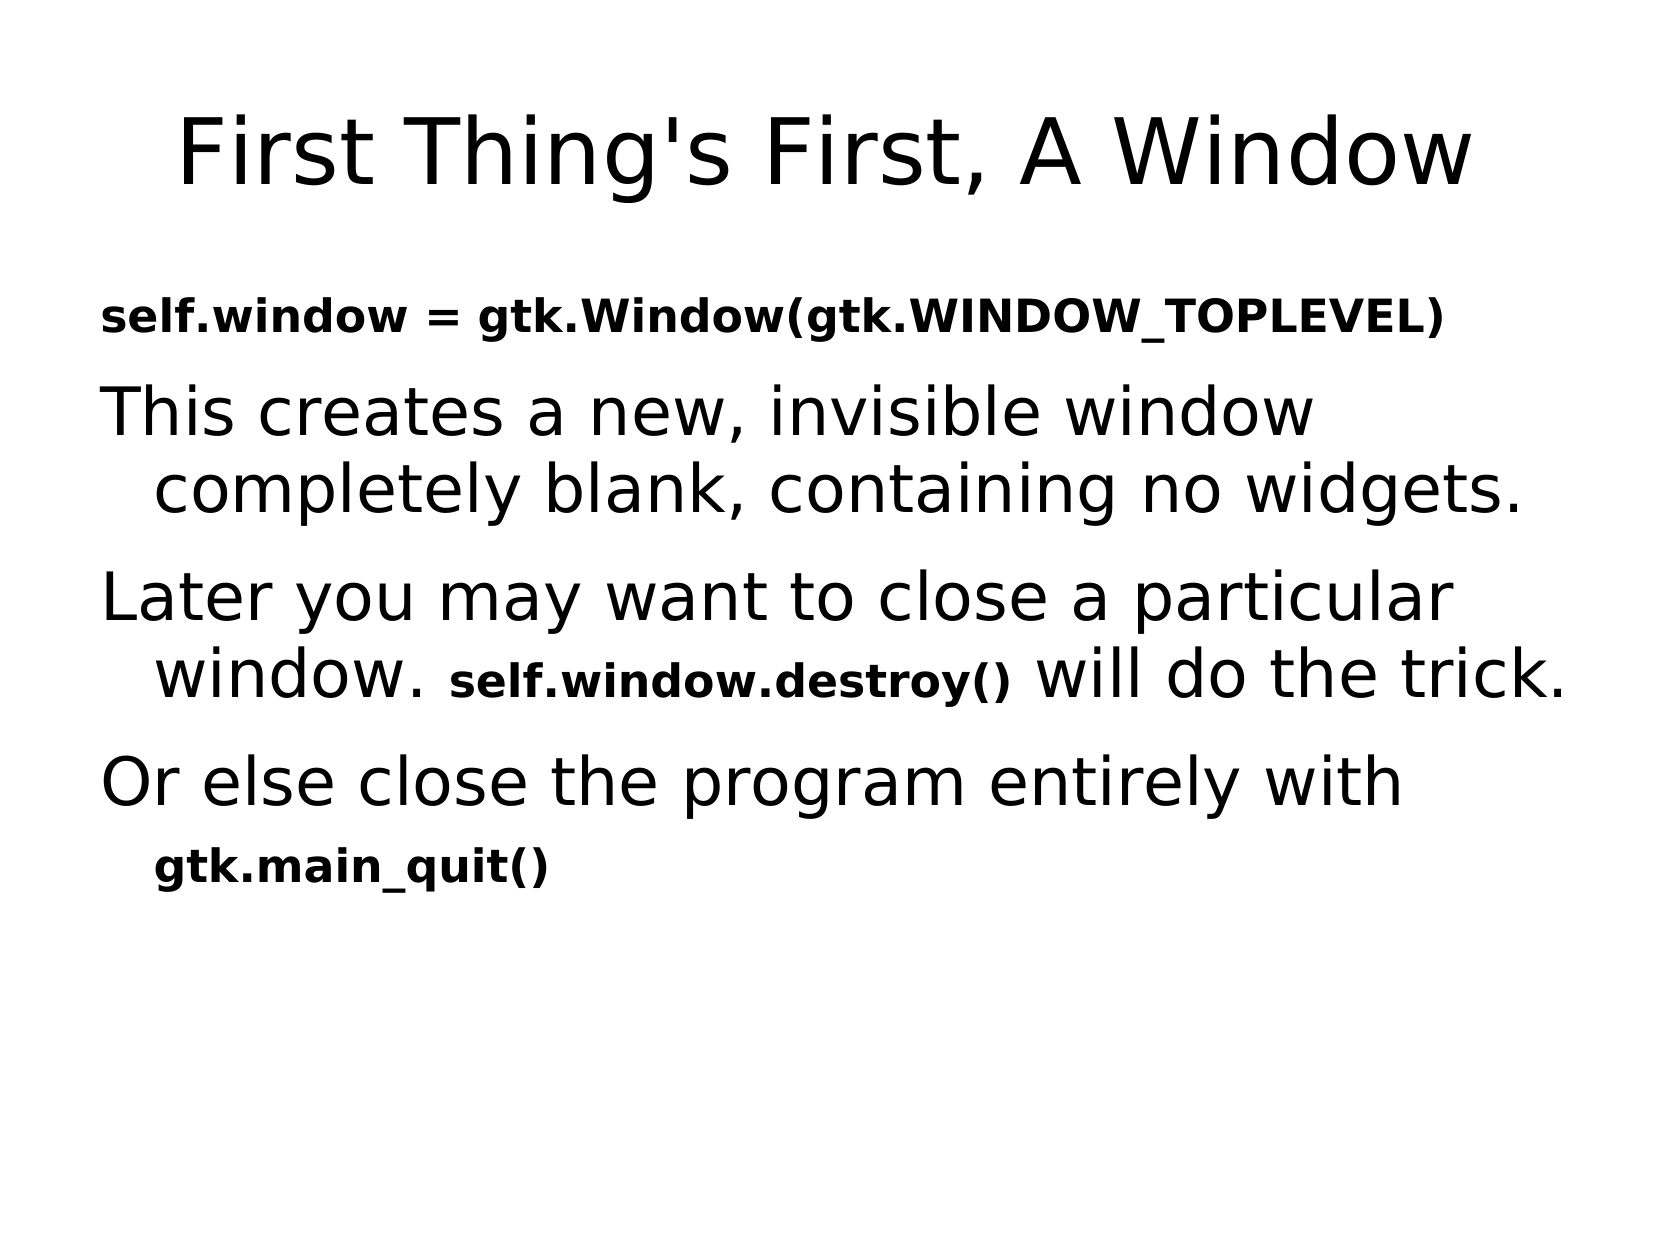

# First Thing's First, A Window
self.window = gtk.Window(gtk.WINDOW_TOPLEVEL)
This creates a new, invisible window completely blank, containing no widgets.
Later you may want to close a particular window. self.window.destroy() will do the trick.
Or else close the program entirely with gtk.main_quit()